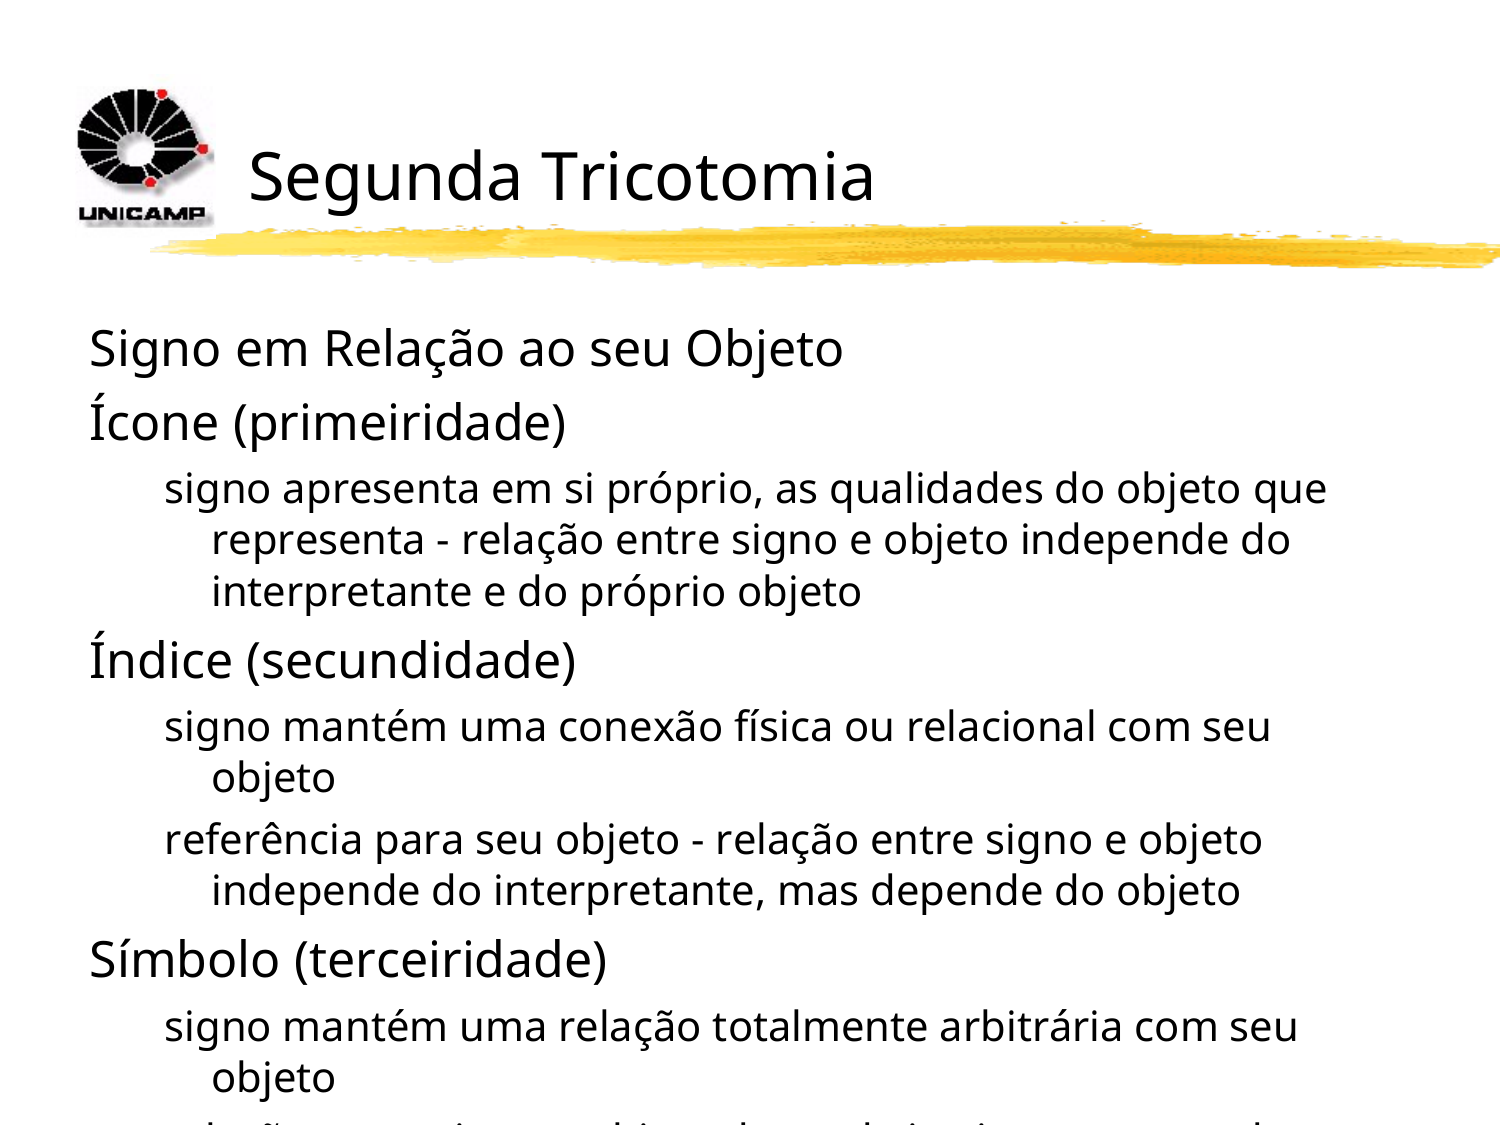

# Segunda Tricotomia
Signo em Relação ao seu Objeto
Ícone (primeiridade)
signo apresenta em si próprio, as qualidades do objeto que representa - relação entre signo e objeto independe do interpretante e do próprio objeto
Índice (secundidade)
signo mantém uma conexão física ou relacional com seu objeto
referência para seu objeto - relação entre signo e objeto independe do interpretante, mas depende do objeto
Símbolo (terceiridade)
signo mantém uma relação totalmente arbitrária com seu objeto
relação entre signo e objeto depende intrinsecamente do interpretante e do objeto